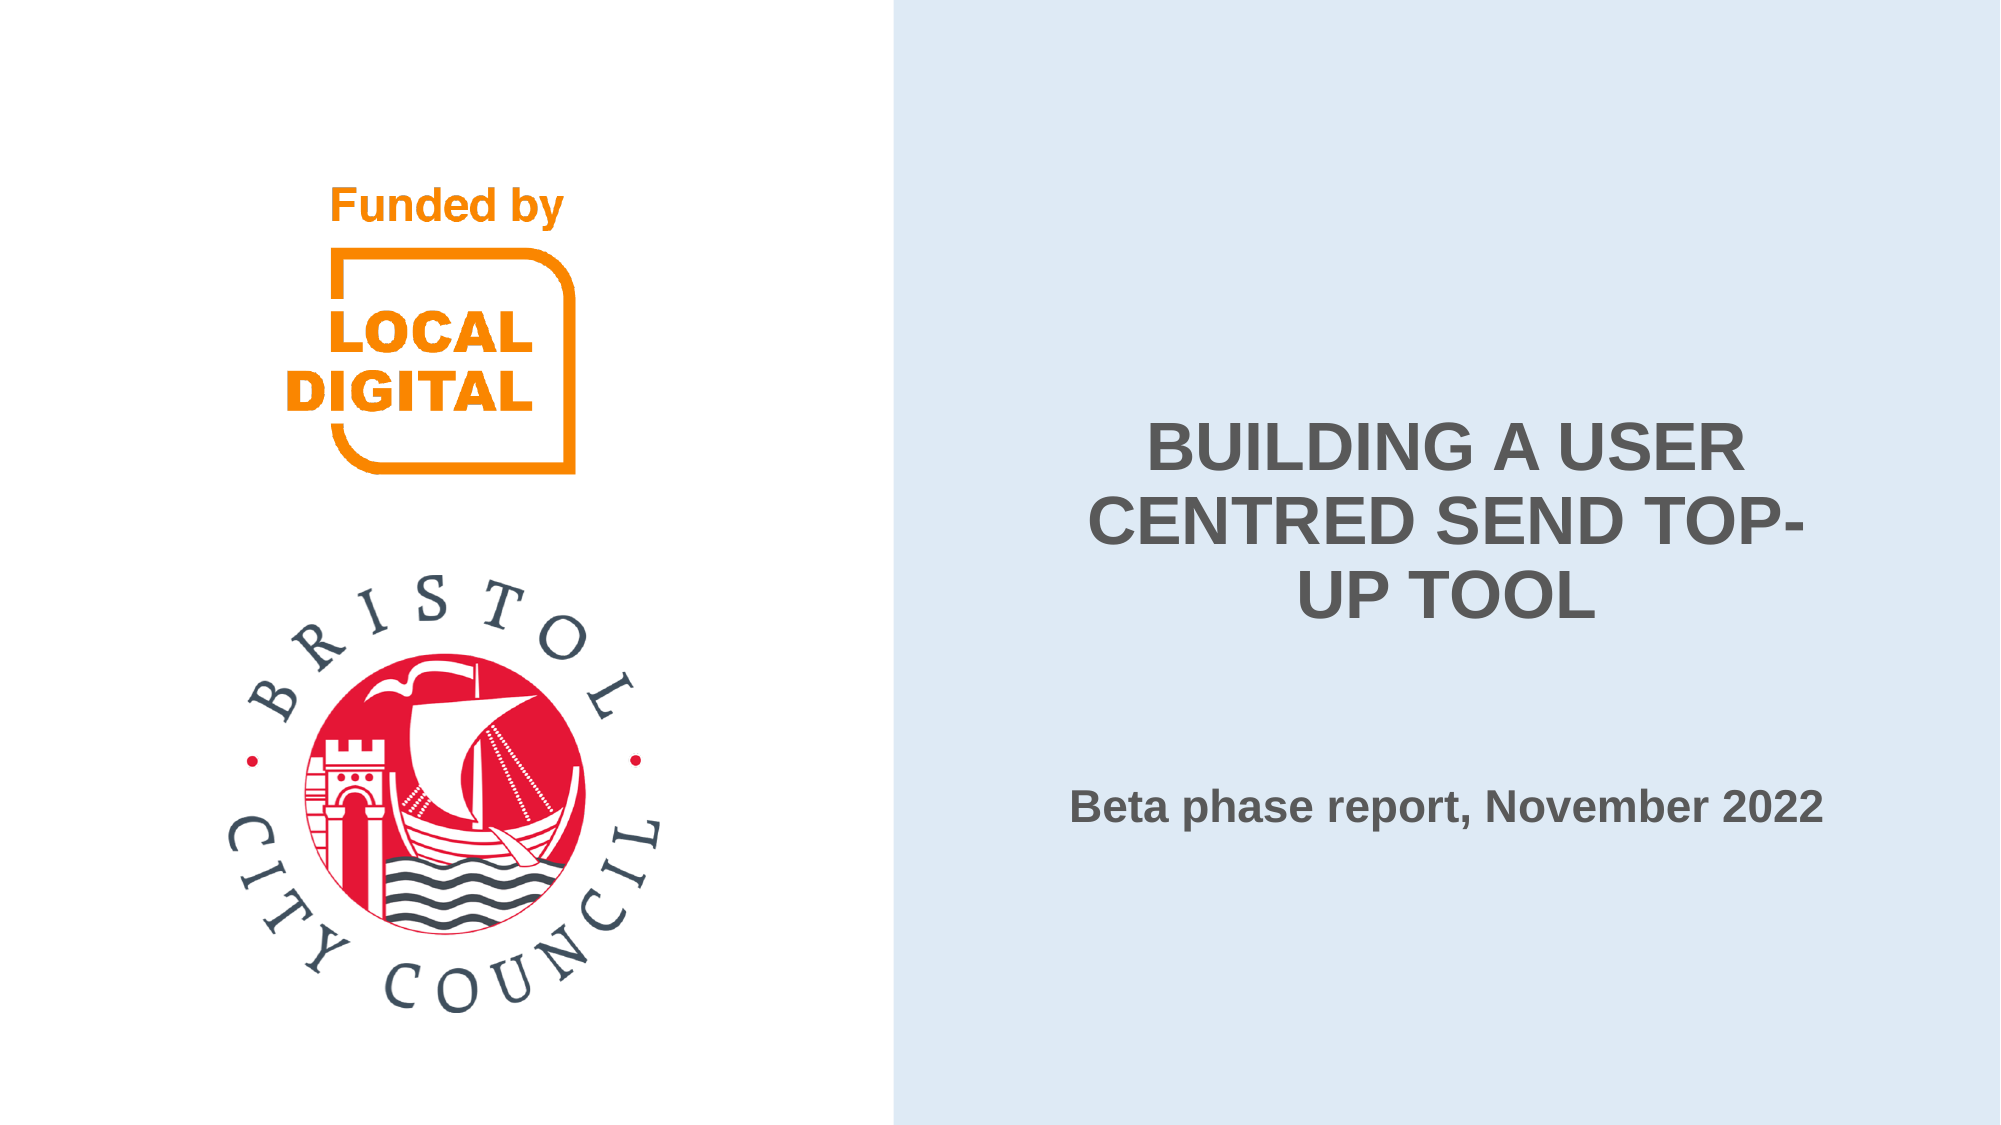

# BUILDING A USER CENTRED SEND TOP-UP TOOL Beta phase report, November 2022